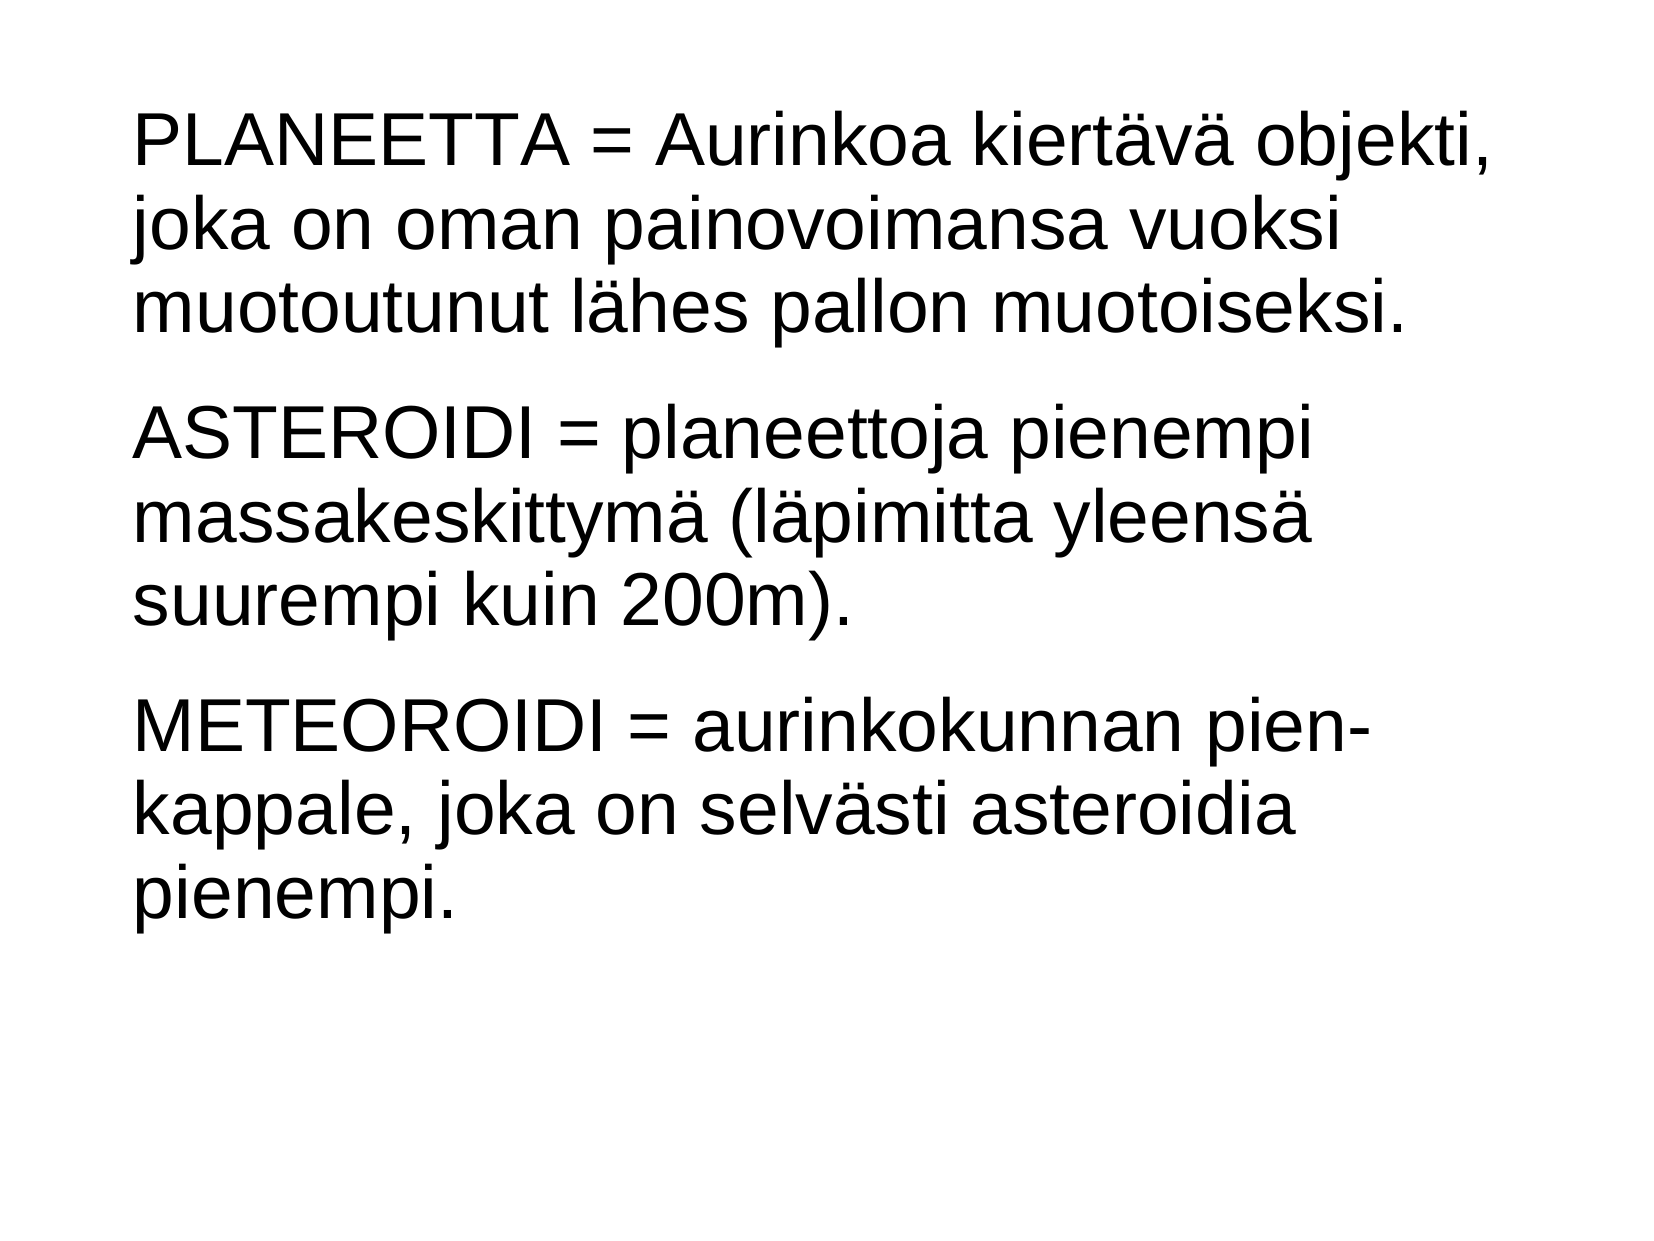

PLANEETTA = Aurinkoa kiertävä objekti, joka on oman painovoimansa vuoksi muotoutunut lähes pallon muotoiseksi.
ASTEROIDI = planeettoja pienempi massakeskittymä (läpimitta yleensä suurempi kuin 200m).
METEOROIDI = aurinkokunnan pien-kappale, joka on selvästi asteroidia pienempi.